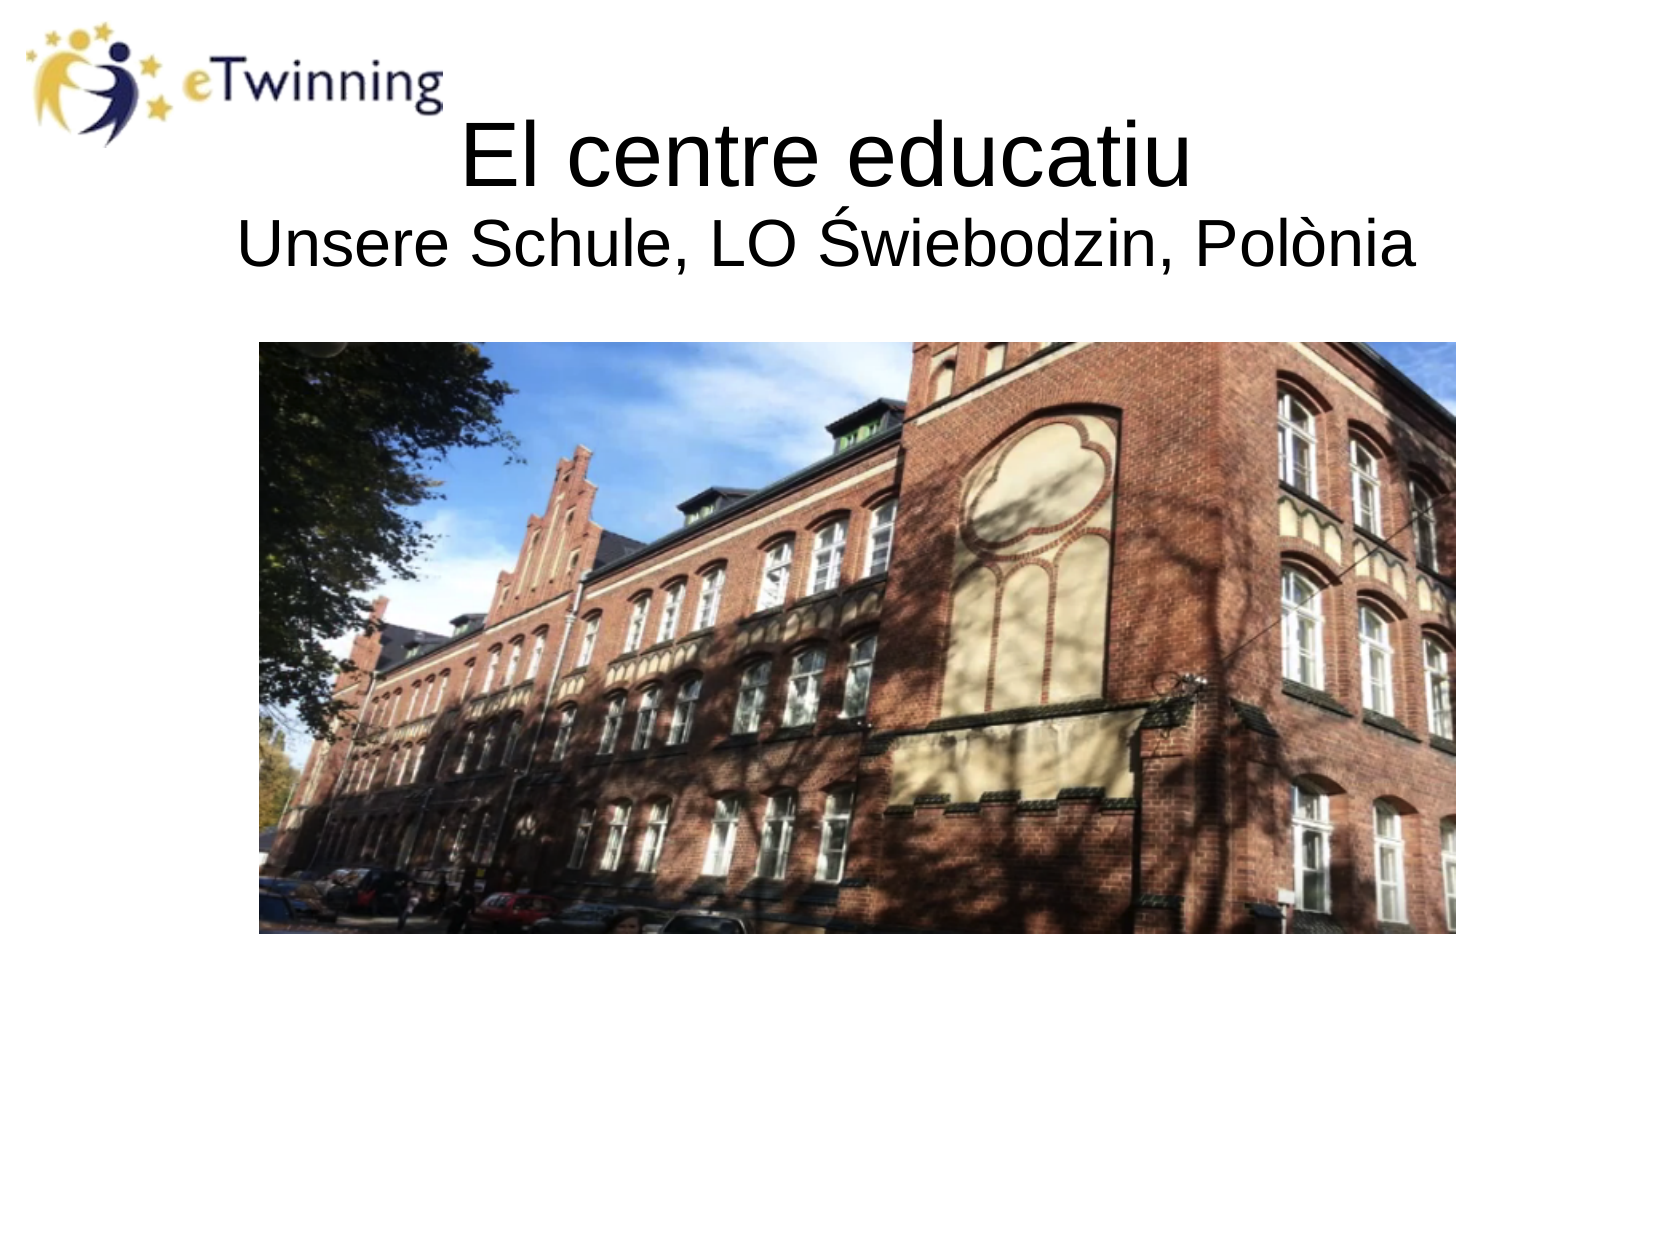

# El centre educatiu Unsere Schule, LO Świebodzin, Polònia